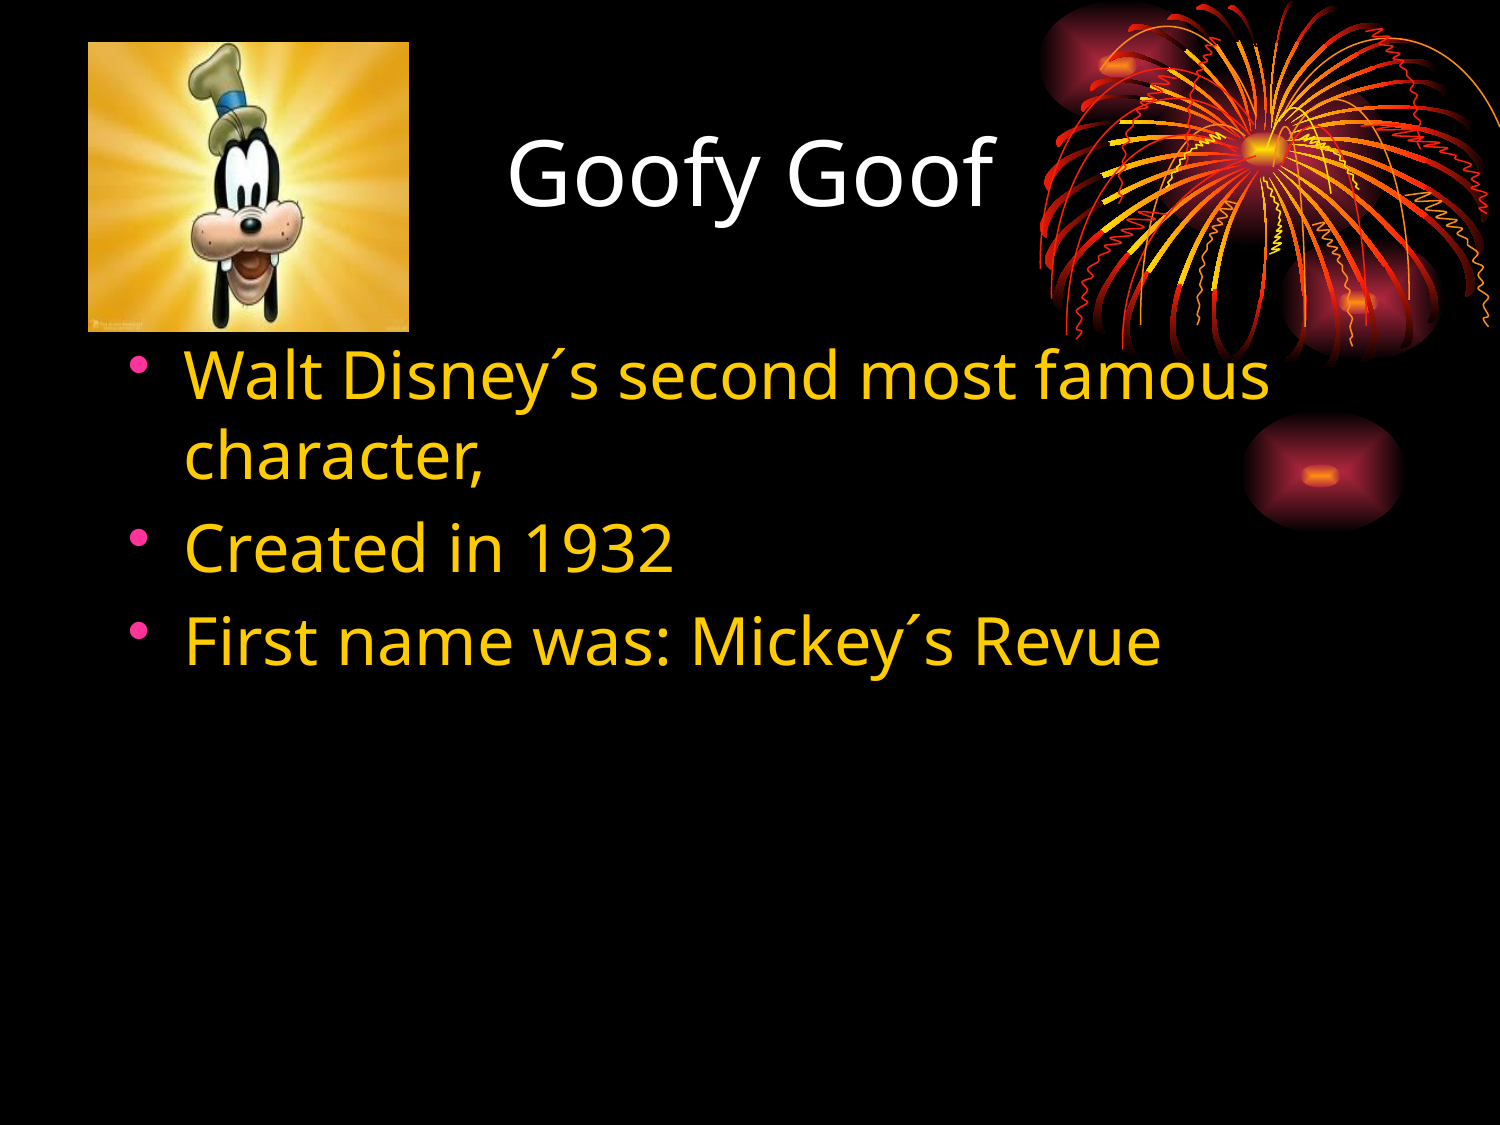

# Goofy Goof
Walt Disney´s second most famous character,
Created in 1932
First name was: Mickey´s Revue